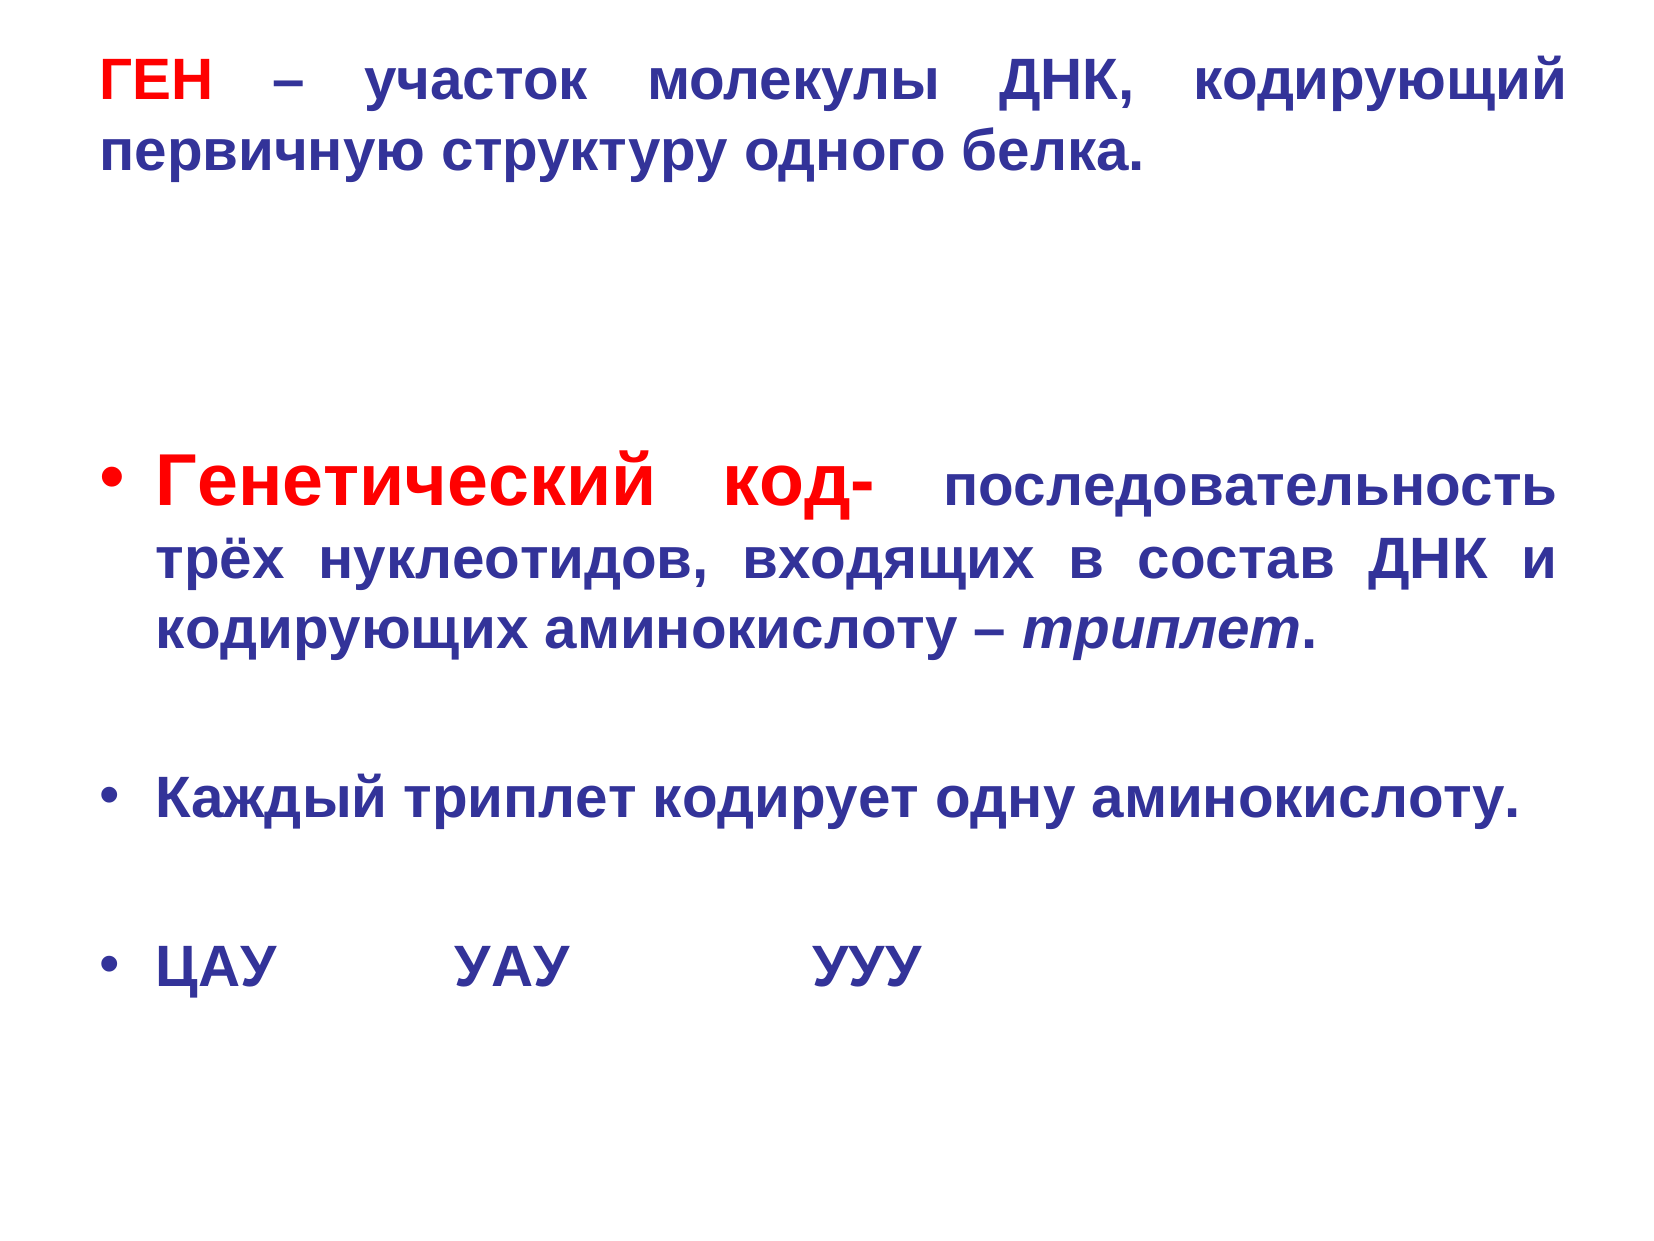

ГЕН – участок молекулы ДНК, кодирующий первичную структуру одного белка.
# Генетический код- последовательность трёх нуклеотидов, входящих в состав ДНК и кодирующих аминокислоту – триплет.
Каждый триплет кодирует одну аминокислоту.
ЦАУ УАУ УУУ